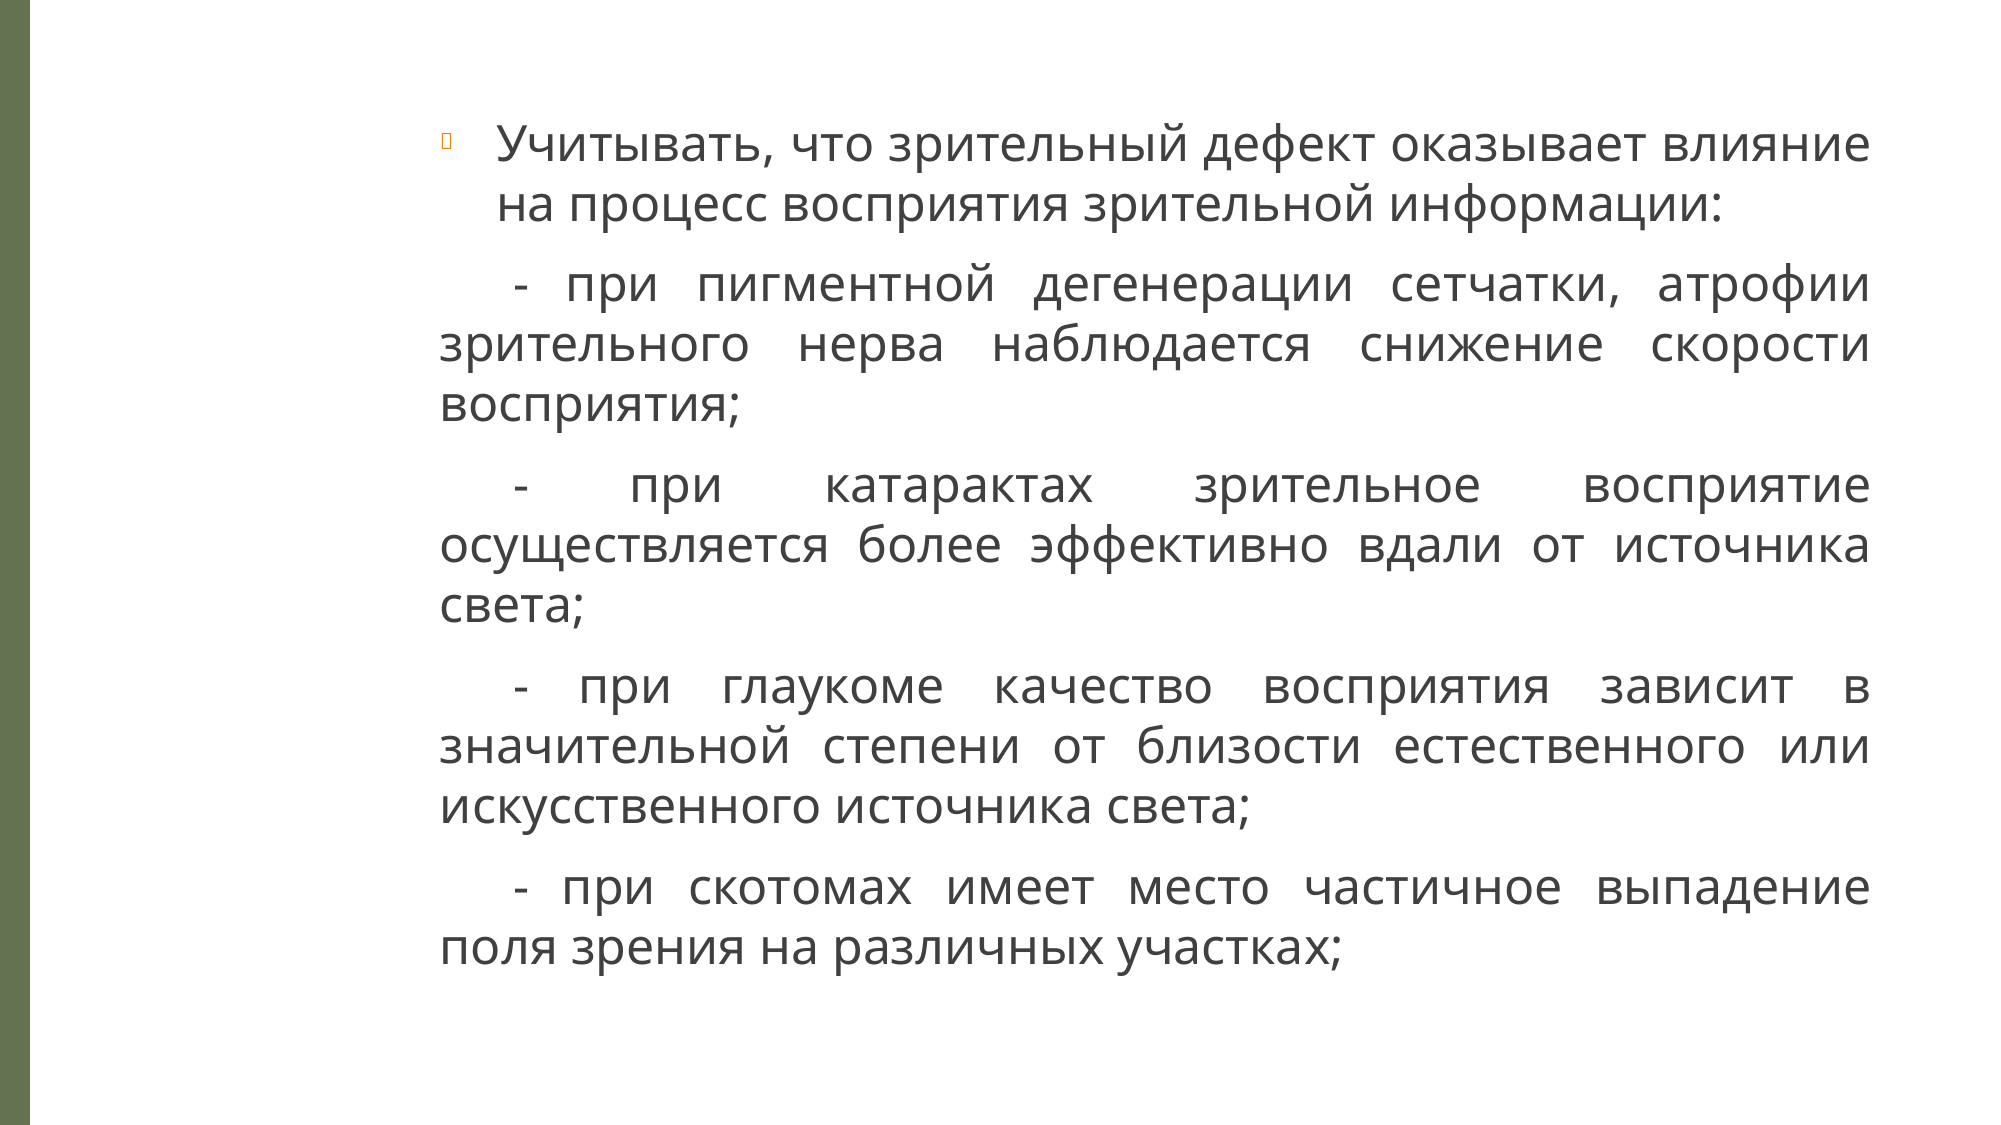

# Учитывать, что зрительный дефект оказывает влияние на процесс восприятия зрительной информации:
	- при пигментной дегенерации сетчатки, атрофии зрительного нерва наблюдается снижение скорости восприятия;
	- при катарактах зрительное восприятие осуществляется более эффективно вдали от источника света;
	- при глаукоме качество восприятия зависит в значительной степени от близости естественного или искусственного источника света;
	- при скотомах имеет место частичное выпадение поля зрения на различных участках;